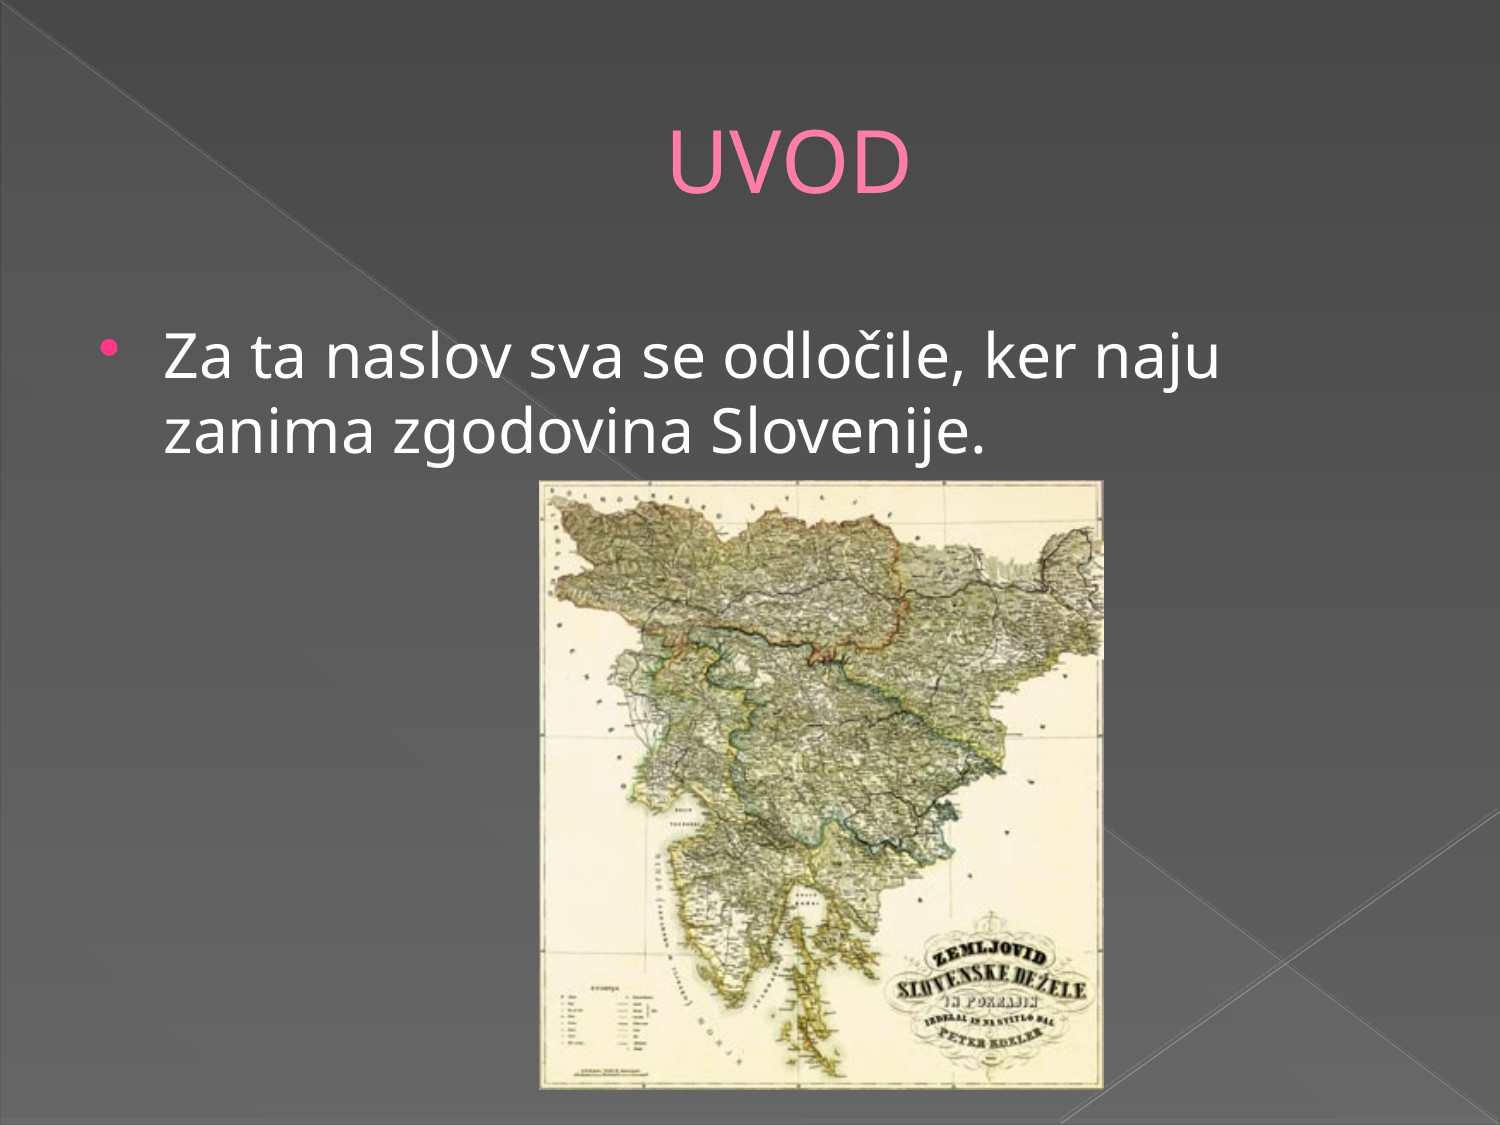

# UVOD
Za ta naslov sva se odločile, ker naju zanima zgodovina Slovenije.